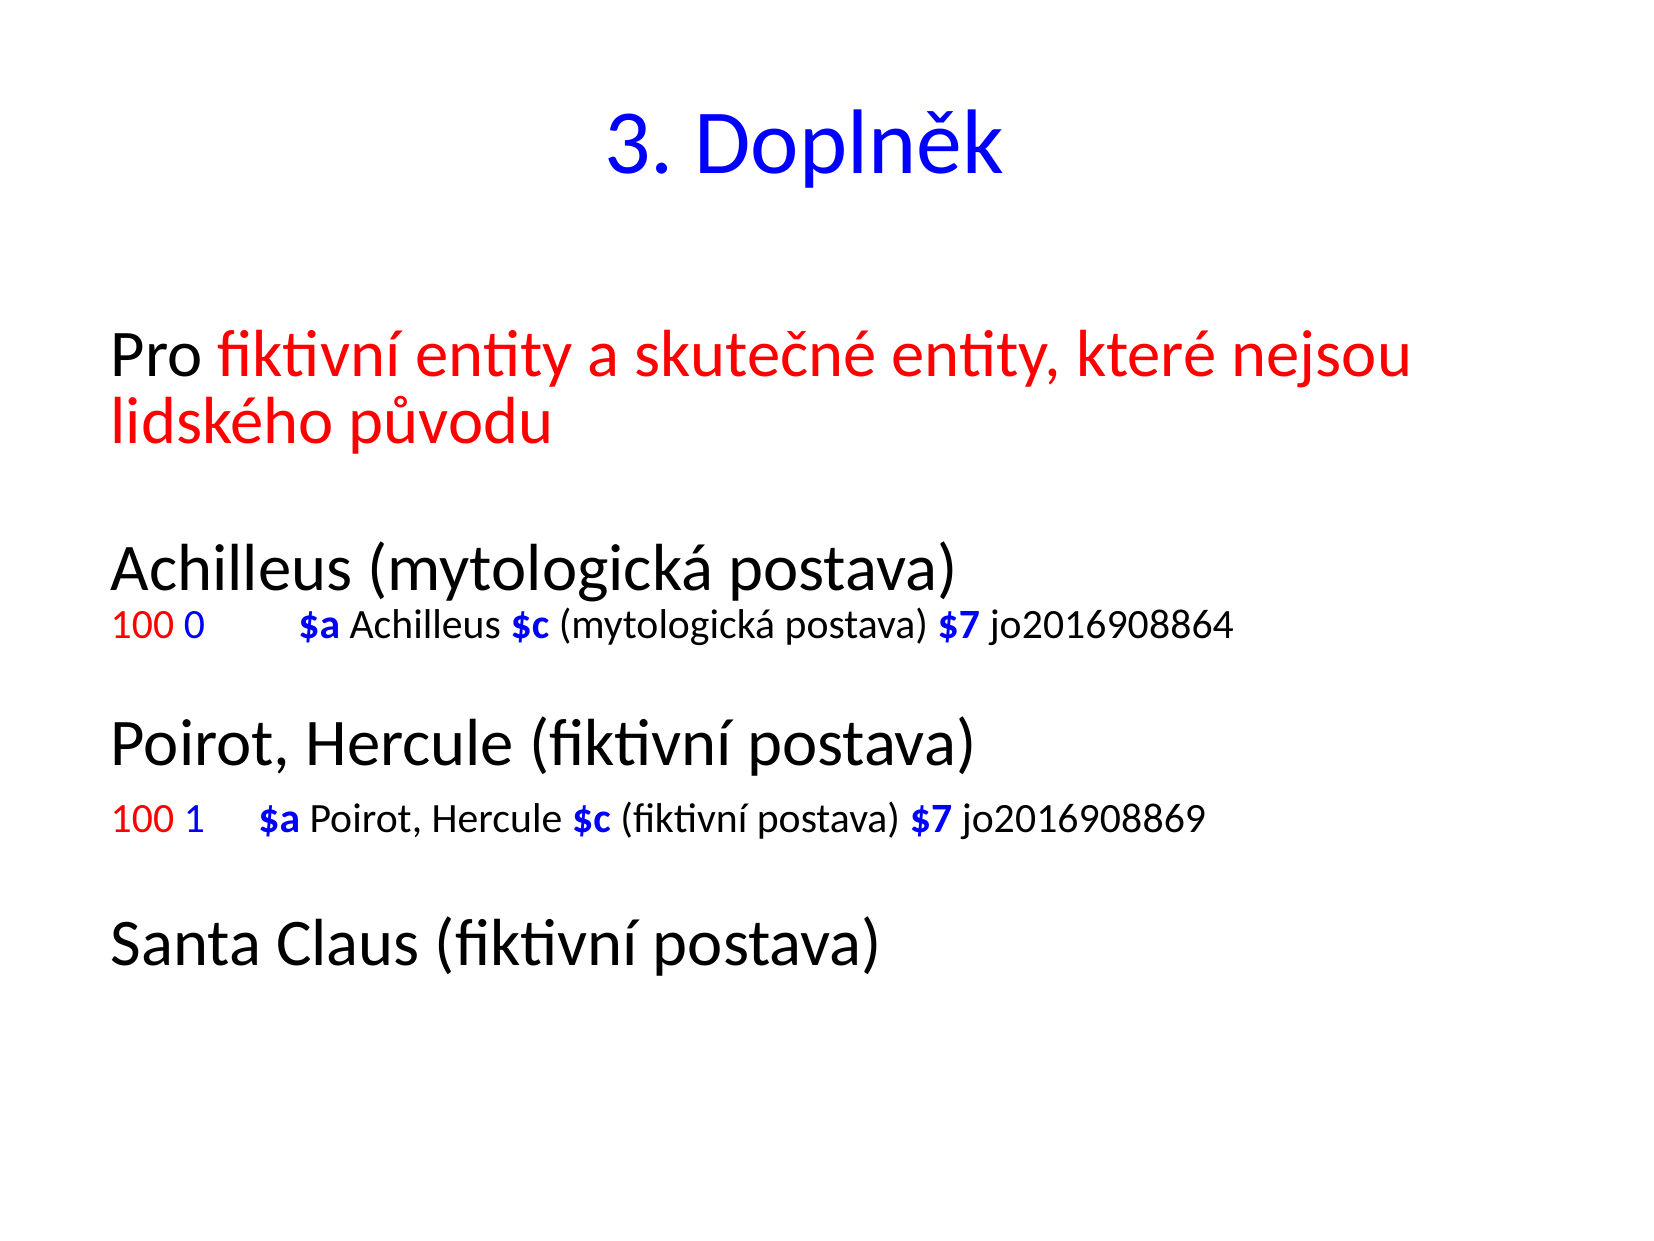

# 3. Doplněk
Pro fiktivní entity a skutečné entity, které nejsou lidského původu
Achilleus (mytologická postava)
100 0 	$a Achilleus $c (mytologická postava) $7 jo2016908864
Poirot, Hercule (fiktivní postava)
100 1 	$a Poirot, Hercule $c (fiktivní postava) $7 jo2016908869
Santa Claus (fiktivní postava)